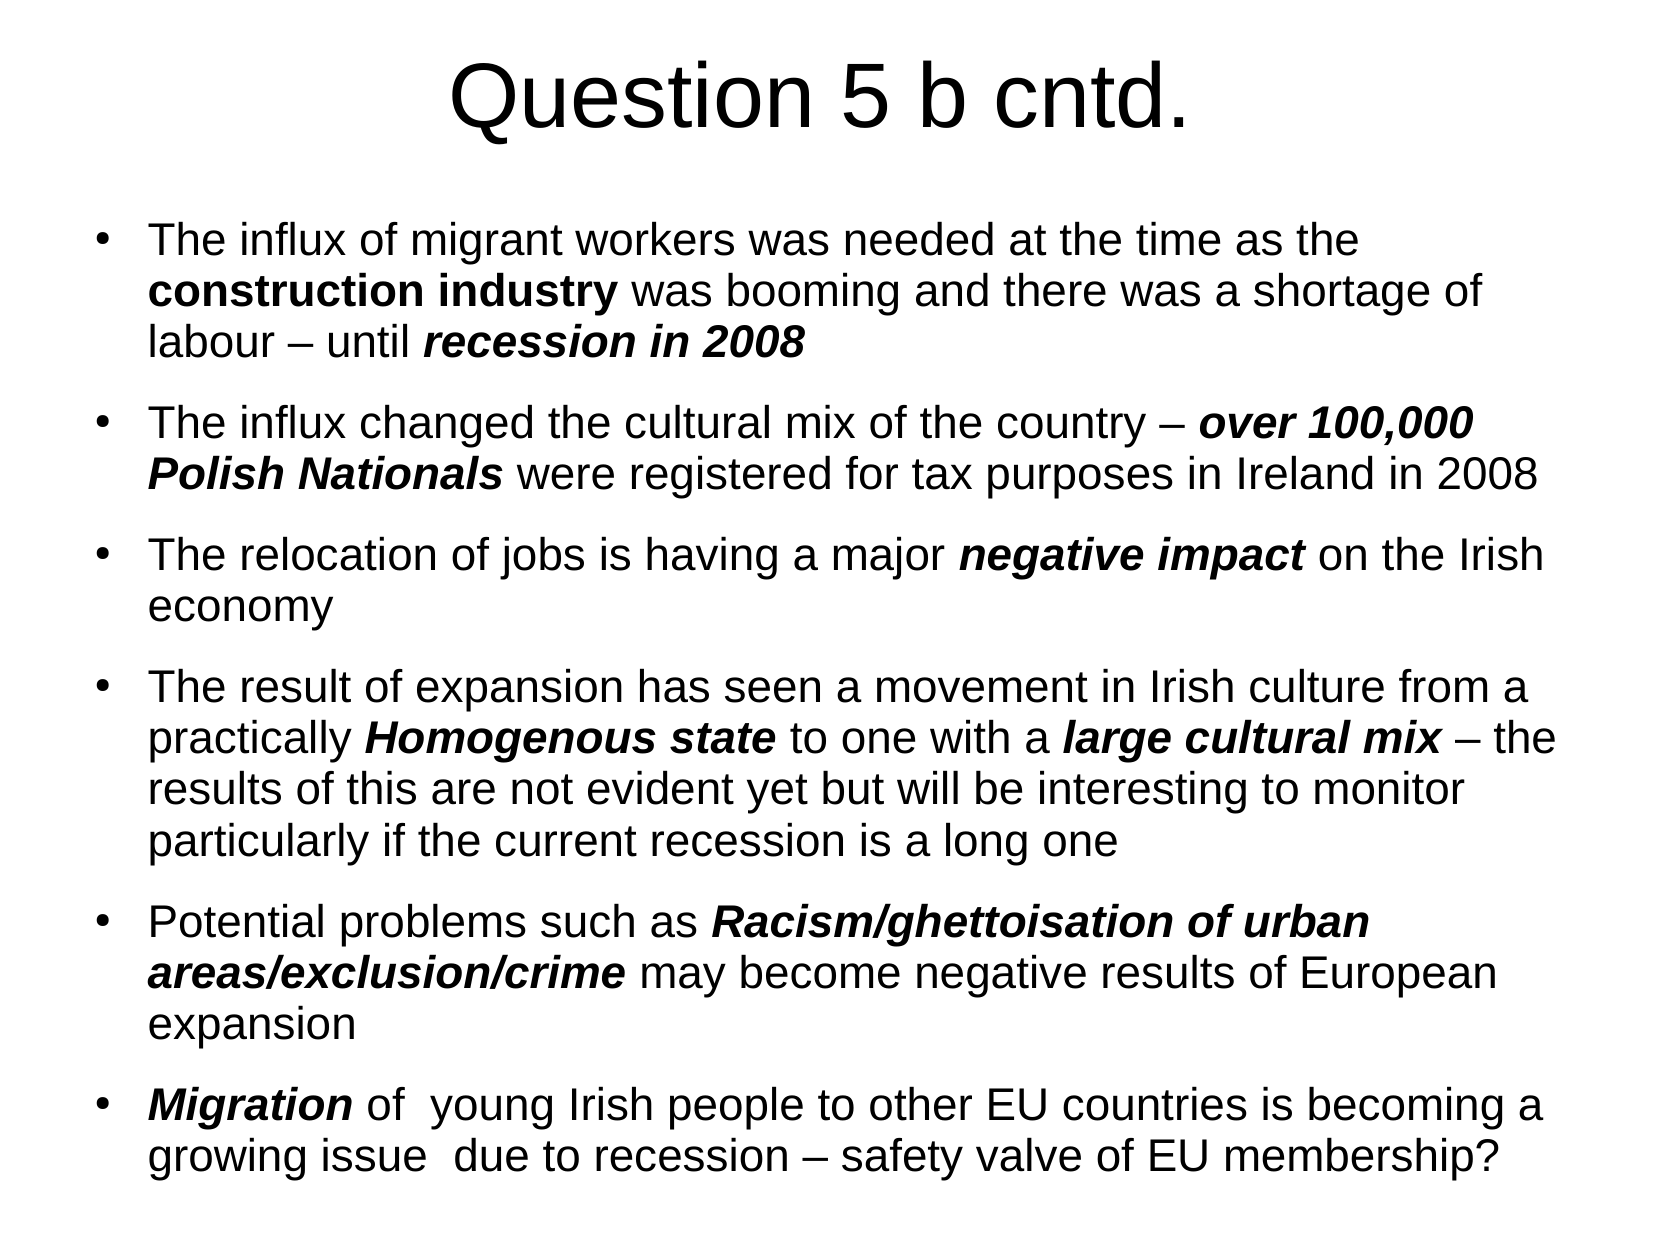

# Question 5 b cntd.
The influx of migrant workers was needed at the time as the construction industry was booming and there was a shortage of labour – until recession in 2008
The influx changed the cultural mix of the country – over 100,000 Polish Nationals were registered for tax purposes in Ireland in 2008
The relocation of jobs is having a major negative impact on the Irish economy
The result of expansion has seen a movement in Irish culture from a practically Homogenous state to one with a large cultural mix – the results of this are not evident yet but will be interesting to monitor particularly if the current recession is a long one
Potential problems such as Racism/ghettoisation of urban areas/exclusion/crime may become negative results of European expansion
Migration of young Irish people to other EU countries is becoming a growing issue due to recession – safety valve of EU membership?